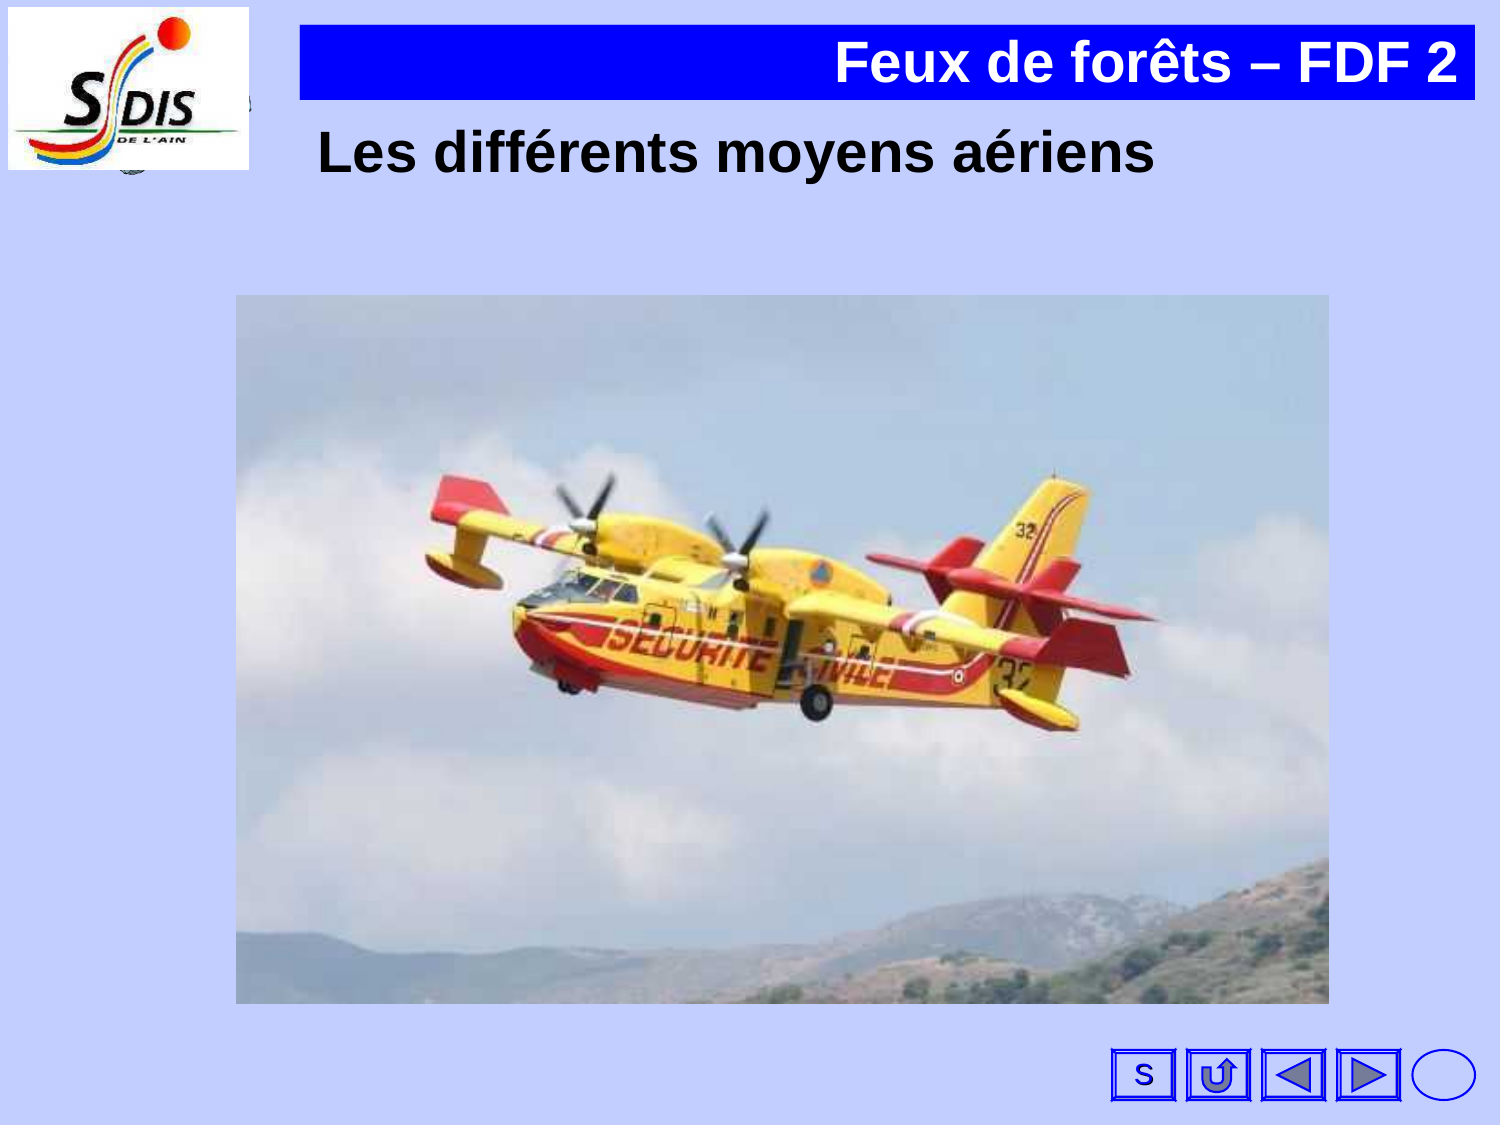

Feux de forêts – FDF 2
Les différents moyens aériens